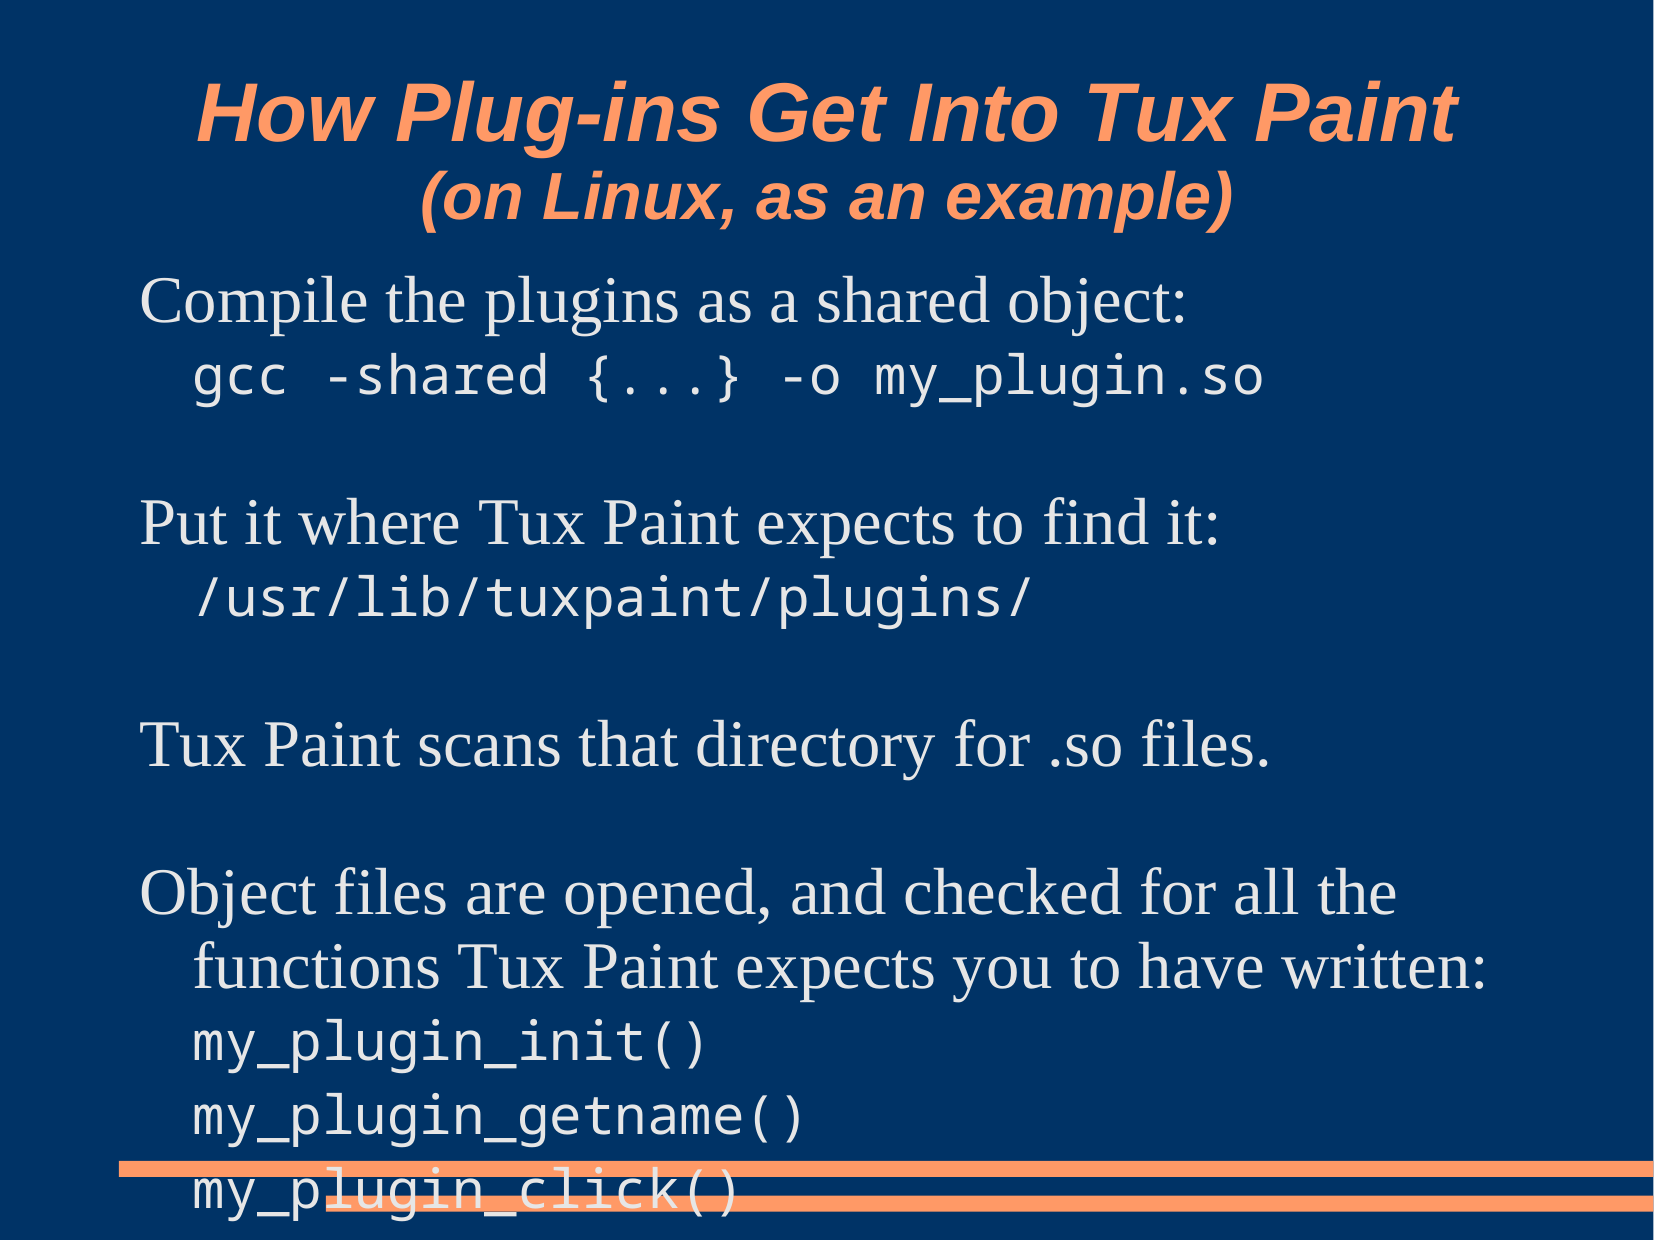

# How Plug-ins Get Into Tux Paint (on Linux, as an example)
Compile the plugins as a shared object:
gcc -shared {...} -o my_plugin.so
Put it where Tux Paint expects to find it:
/usr/lib/tuxpaint/plugins/
Tux Paint scans that directory for .so files.
Object files are opened, and checked for all the functions Tux Paint expects you to have written:
my_plugin_init()
my_plugin_getname()
my_plugin_click()
etc.